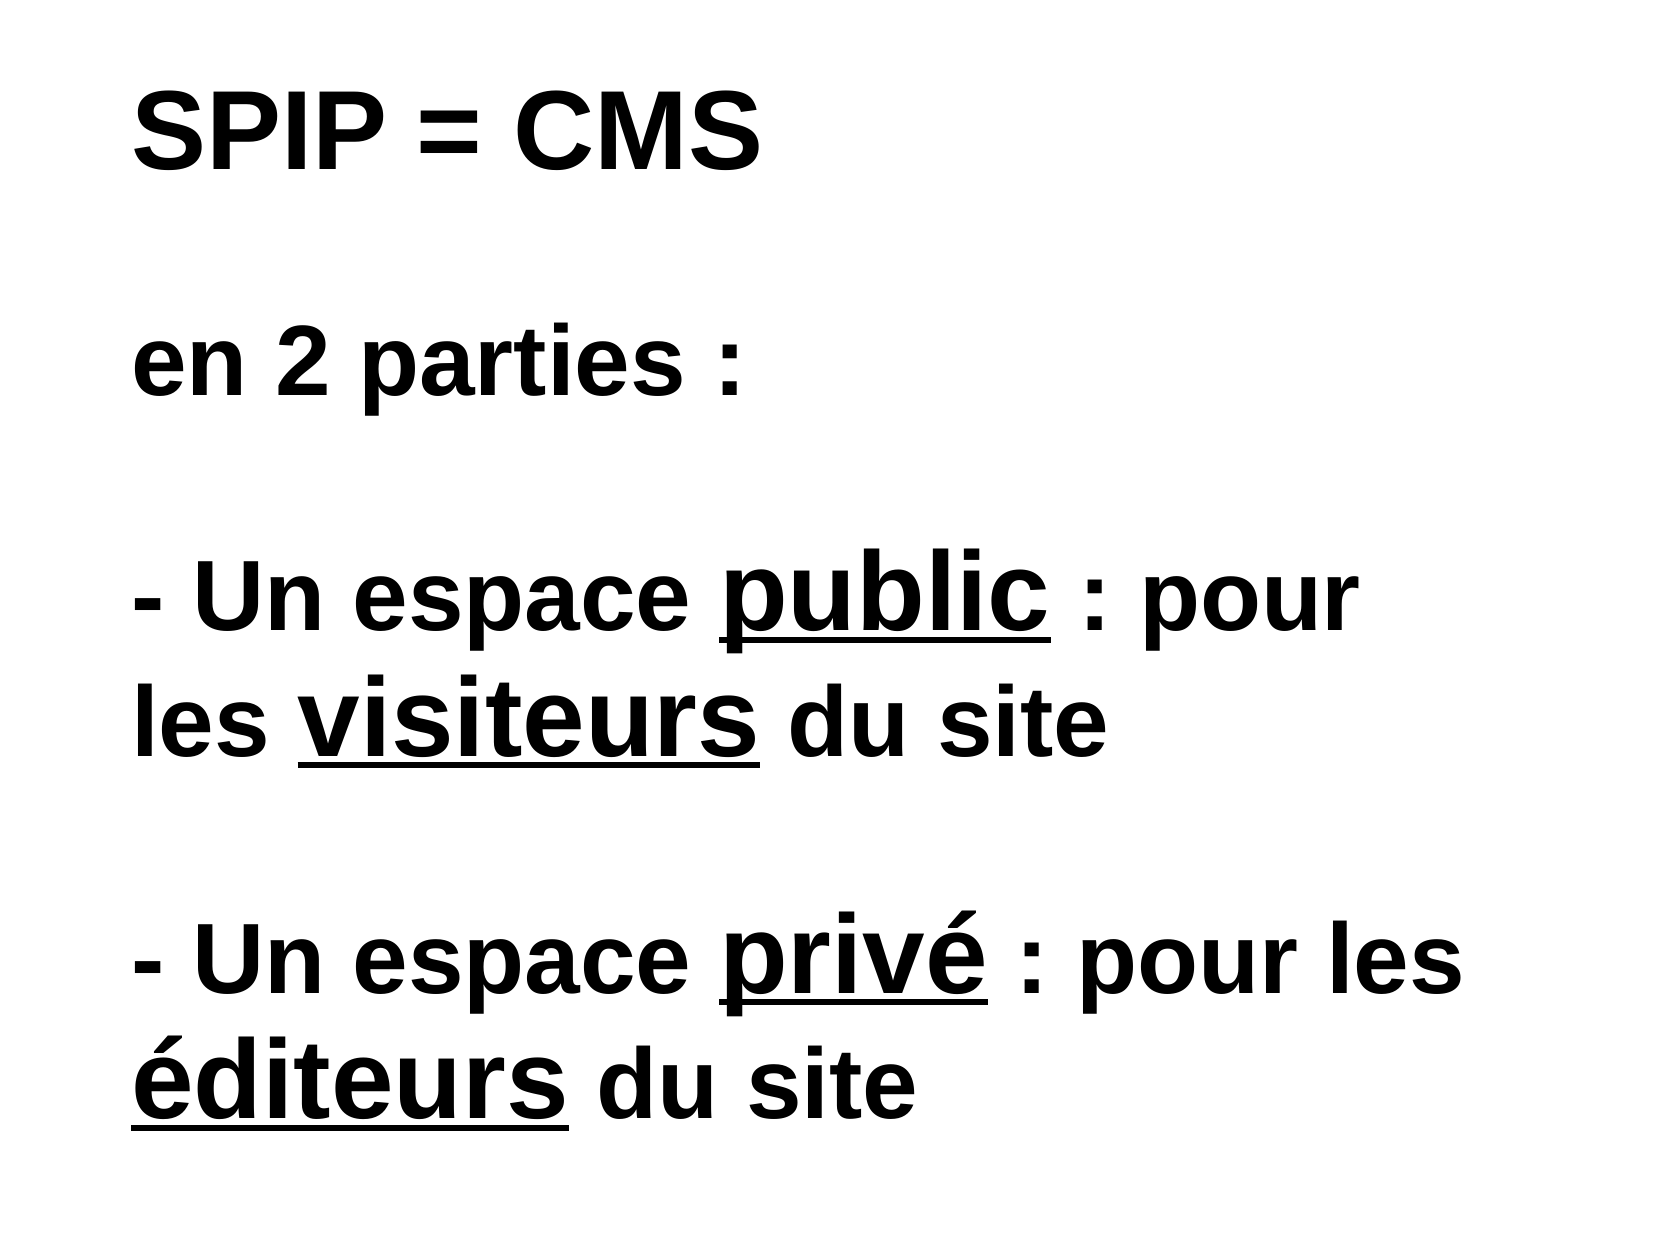

SPIP = CMS
en 2 parties :
- Un espace public : pour les visiteurs du site
- Un espace privé : pour les éditeurs du site